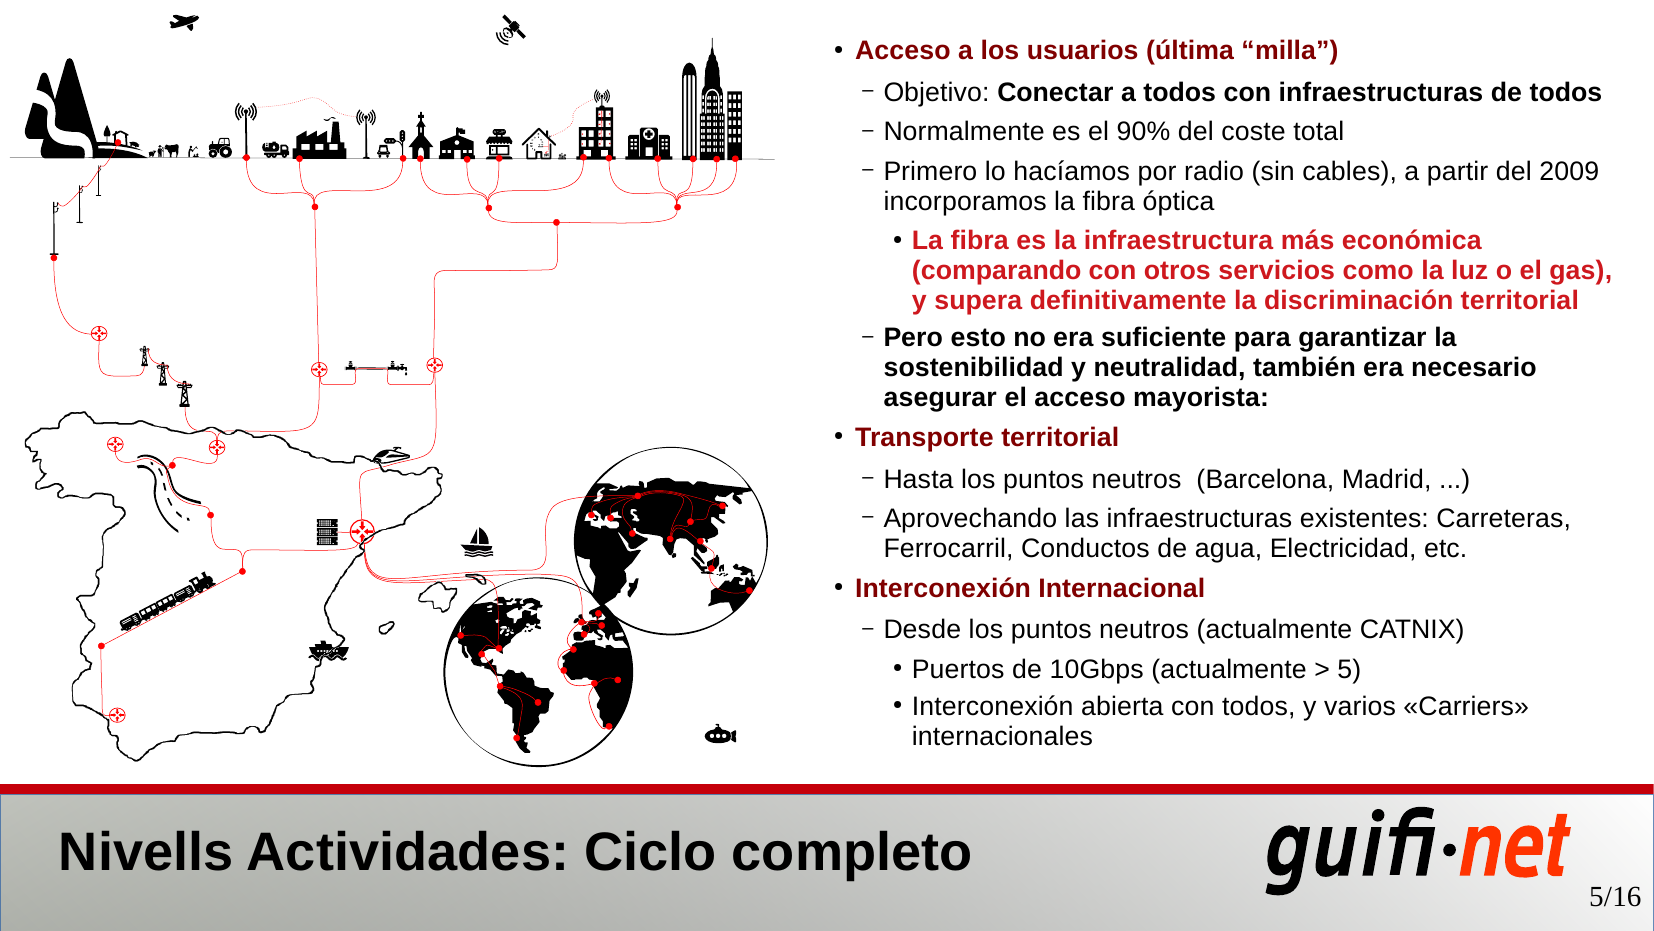

Acceso a los usuarios (última “milla”)
Objetivo: Conectar a todos con infraestructuras de todos
Normalmente es el 90% del coste total
Primero lo hacíamos por radio (sin cables), a partir del 2009 incorporamos la fibra óptica
La fibra es la infraestructura más económica (comparando con otros servicios como la luz o el gas), y supera definitivamente la discriminación territorial
Pero esto no era suficiente para garantizar la sostenibilidad y neutralidad, también era necesario asegurar el acceso mayorista:
Transporte territorial
Hasta los puntos neutros (Barcelona, Madrid, ...)
Aprovechando las infraestructuras existentes: Carreteras, Ferrocarril, Conductos de agua, Electricidad, etc.
Interconexión Internacional
Desde los puntos neutros (actualmente CATNIX)
Puertos de 10Gbps (actualmente > 5)
Interconexión abierta con todos, y varios «Carriers» internacionales
# Nivells Actividades: Ciclo completo